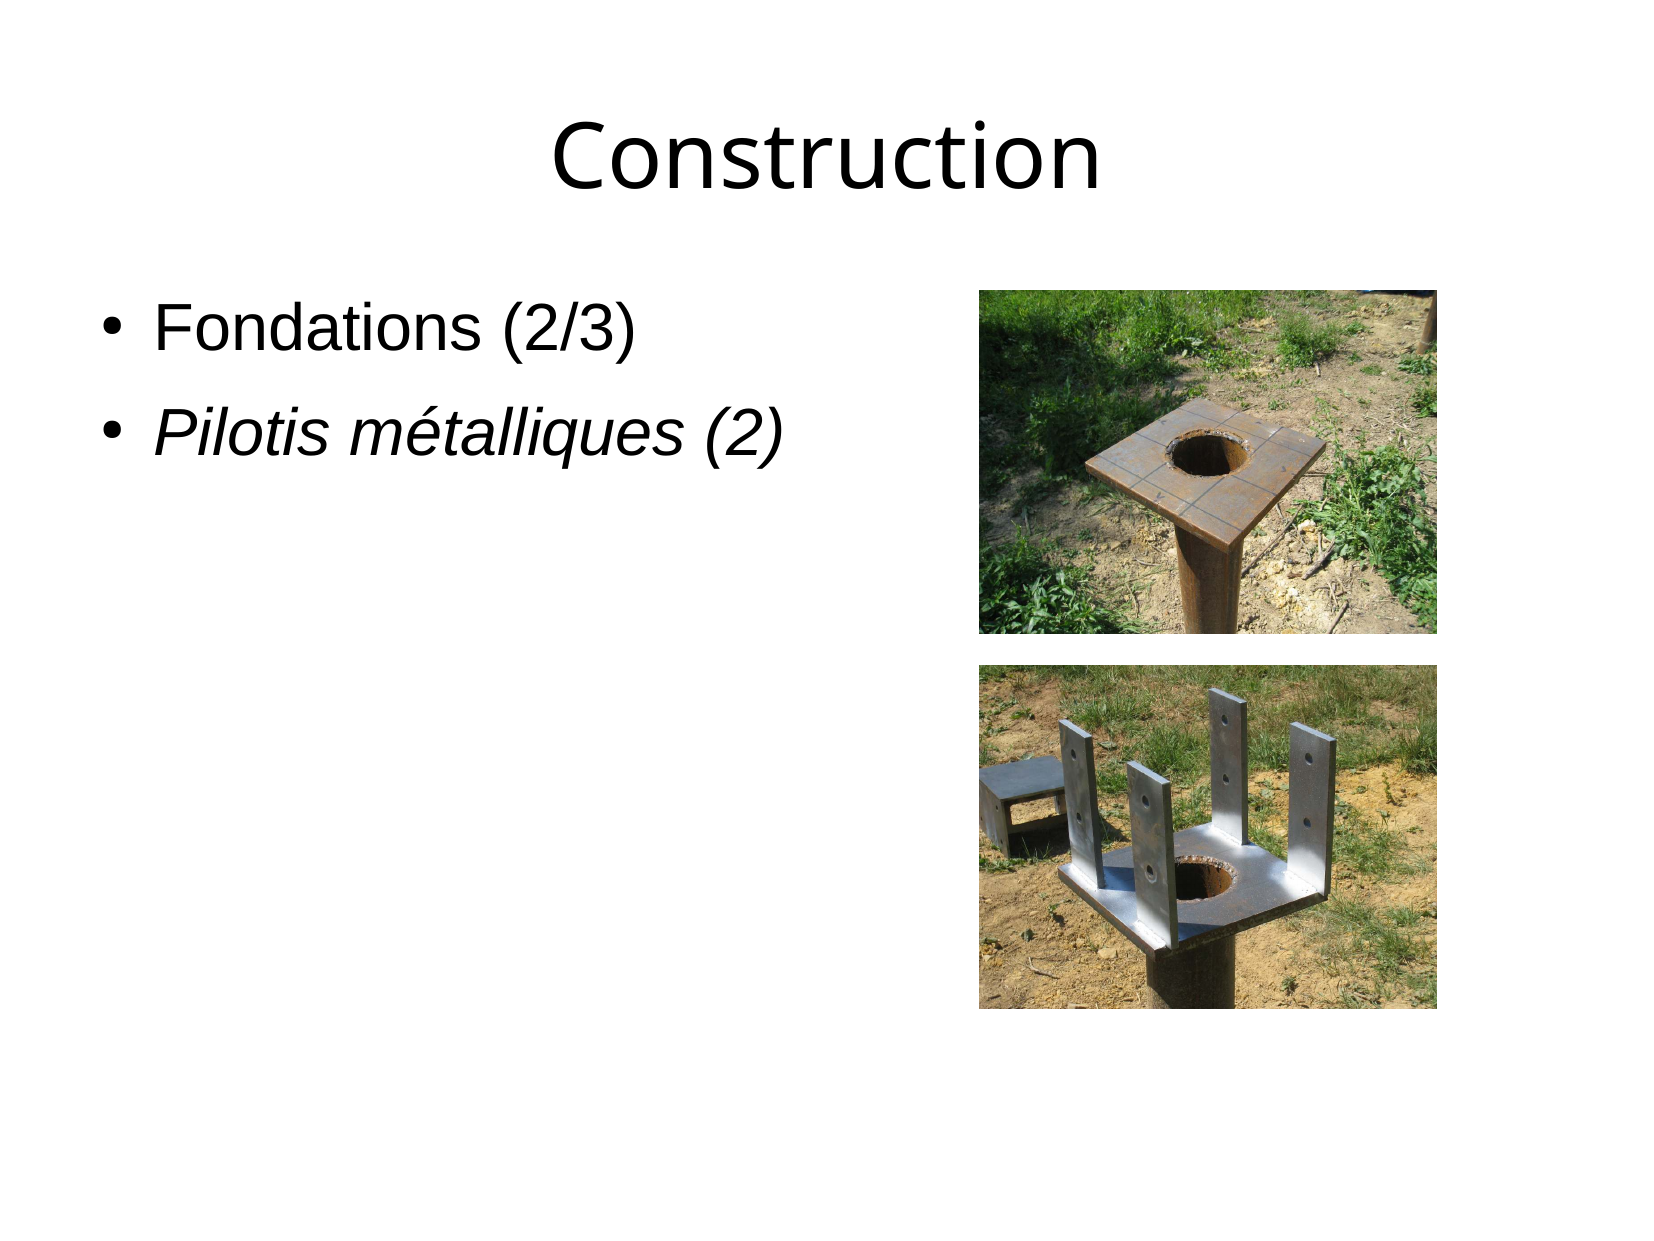

# Construction
Fondations (2/3)
Pilotis métalliques (2)